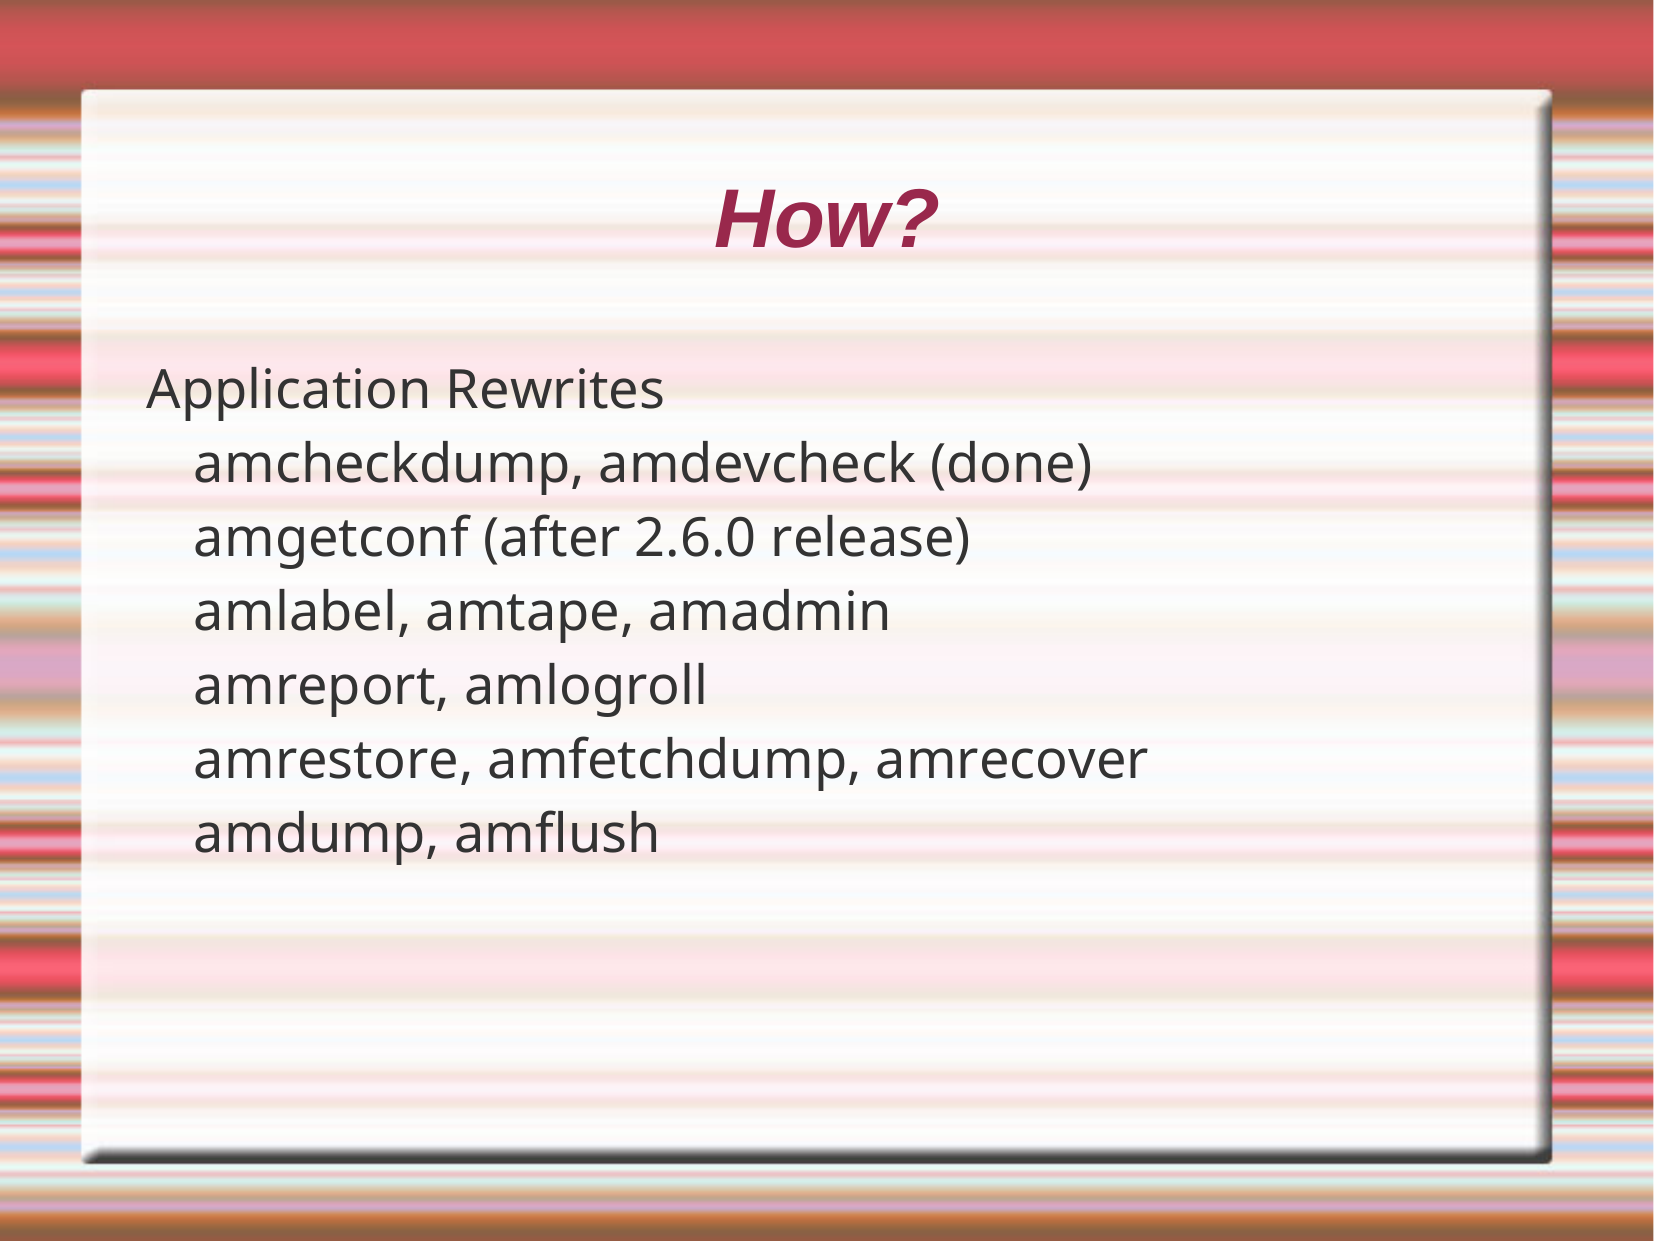

# How?
Application Rewrites
amcheckdump, amdevcheck (done)
amgetconf (after 2.6.0 release)
amlabel, amtape, amadmin
amreport, amlogroll
amrestore, amfetchdump, amrecover
amdump, amflush